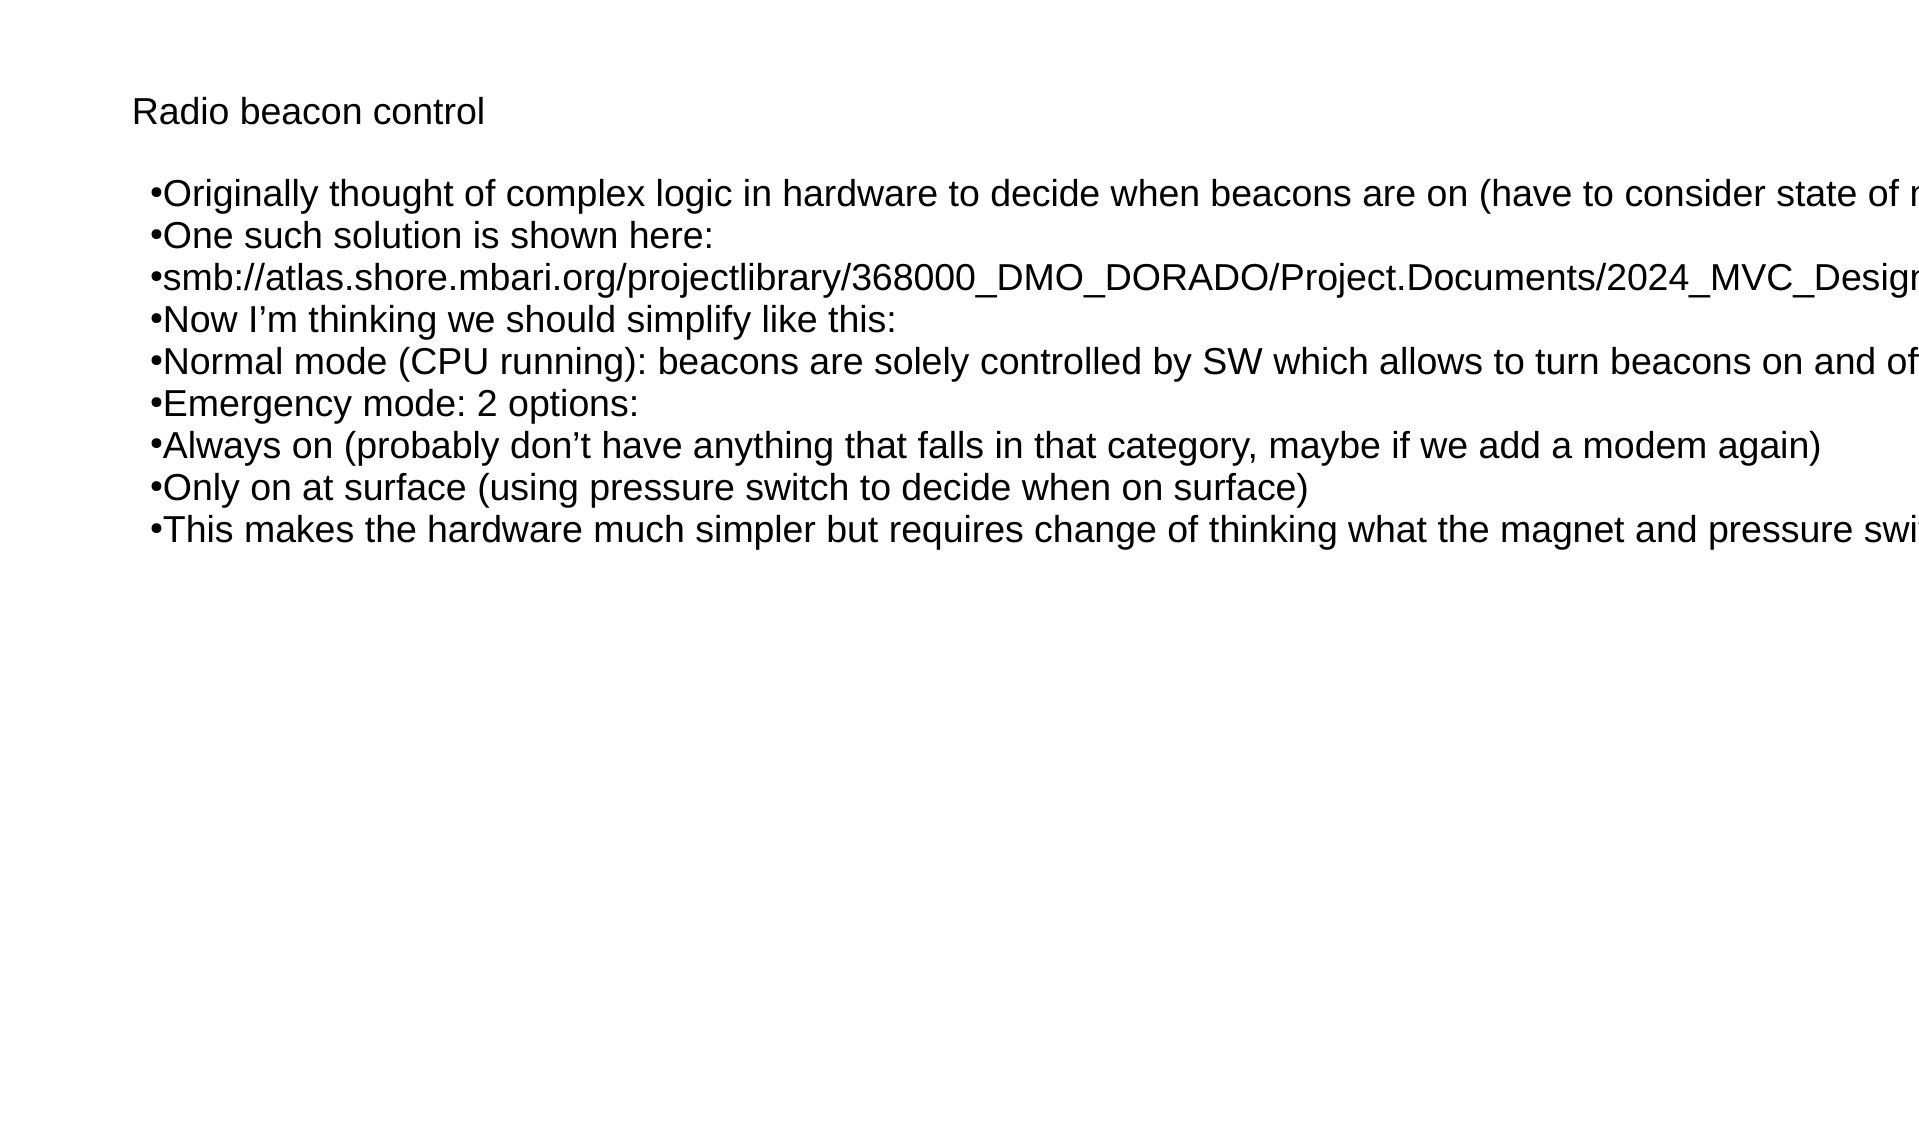

# Radio beacon control
Originally thought of complex logic in hardware to decide when beacons are on (have to consider state of magnet, pressure switch, backup battery status, etc.)
One such solution is shown here:
smb://atlas.shore.mbari.org/projectlibrary/368000_DMO_DORADO/Project.Documents/2024_MVC_Design/dorado_emergency_system_overview
Now I’m thinking we should simplify like this:
Normal mode (CPU running): beacons are solely controlled by SW which allows to turn beacons on and off on deck easily and status of magnet or pressure switch doesn’t matter
Emergency mode: 2 options:
Always on (probably don’t have anything that falls in that category, maybe if we add a modem again)
Only on at surface (using pressure switch to decide when on surface)
This makes the hardware much simpler but requires change of thinking what the magnet and pressure switch does. We wouldn’t use the pressure switch anymore to turn the VHF on and off when having 2 vehicles on deck and would probably need a check-out test if the pressure switch is working